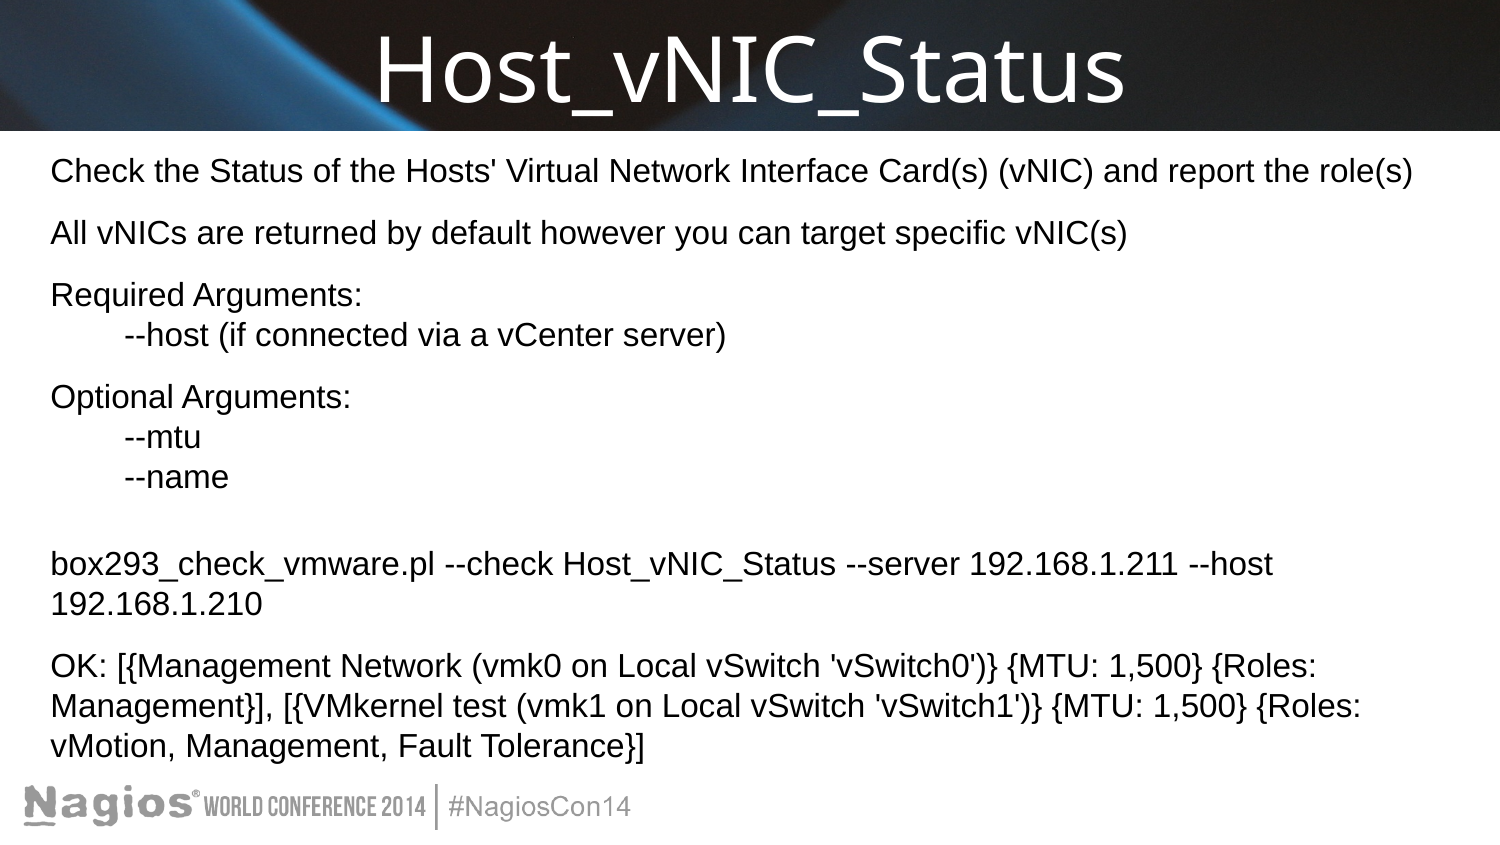

# Host_vNIC_Status
Check the Status of the Hosts' Virtual Network Interface Card(s) (vNIC) and report the role(s)
All vNICs are returned by default however you can target specific vNIC(s)
Required Arguments:
	--host (if connected via a vCenter server)
Optional Arguments:
	--mtu
	--name
box293_check_vmware.pl --check Host_vNIC_Status --server 192.168.1.211 --host 192.168.1.210
OK: [{Management Network (vmk0 on Local vSwitch 'vSwitch0')} {MTU: 1,500} {Roles: Management}], [{VMkernel test (vmk1 on Local vSwitch 'vSwitch1')} {MTU: 1,500} {Roles: vMotion, Management, Fault Tolerance}]